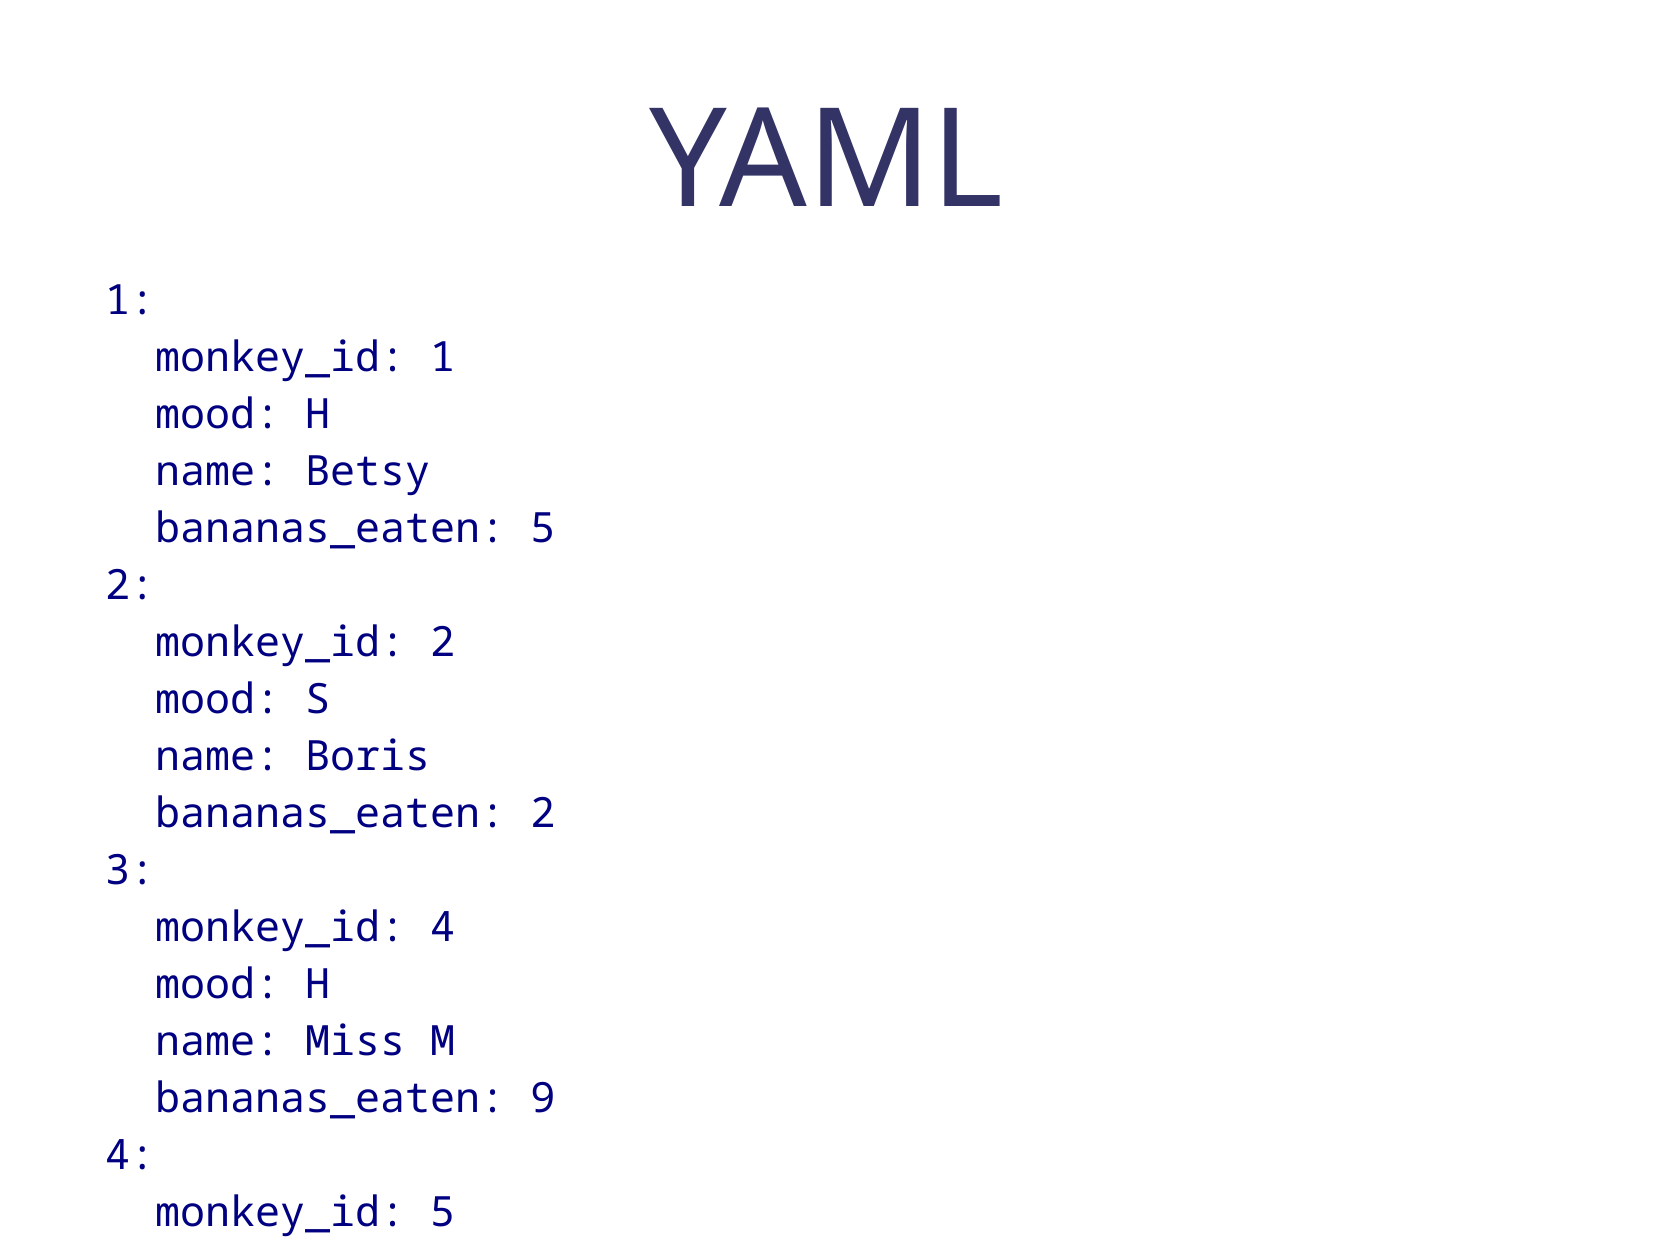

# YAML
1:
 monkey_id: 1
 mood: H
 name: Betsy
 bananas_eaten: 5
2:
 monkey_id: 2
 mood: S
 name: Boris
 bananas_eaten: 2
3:
 monkey_id: 4
 mood: H
 name: Miss M
 bananas_eaten: 9
4:
 monkey_id: 5
 mood: S
 name: Bob
 bananas_eaten: 2